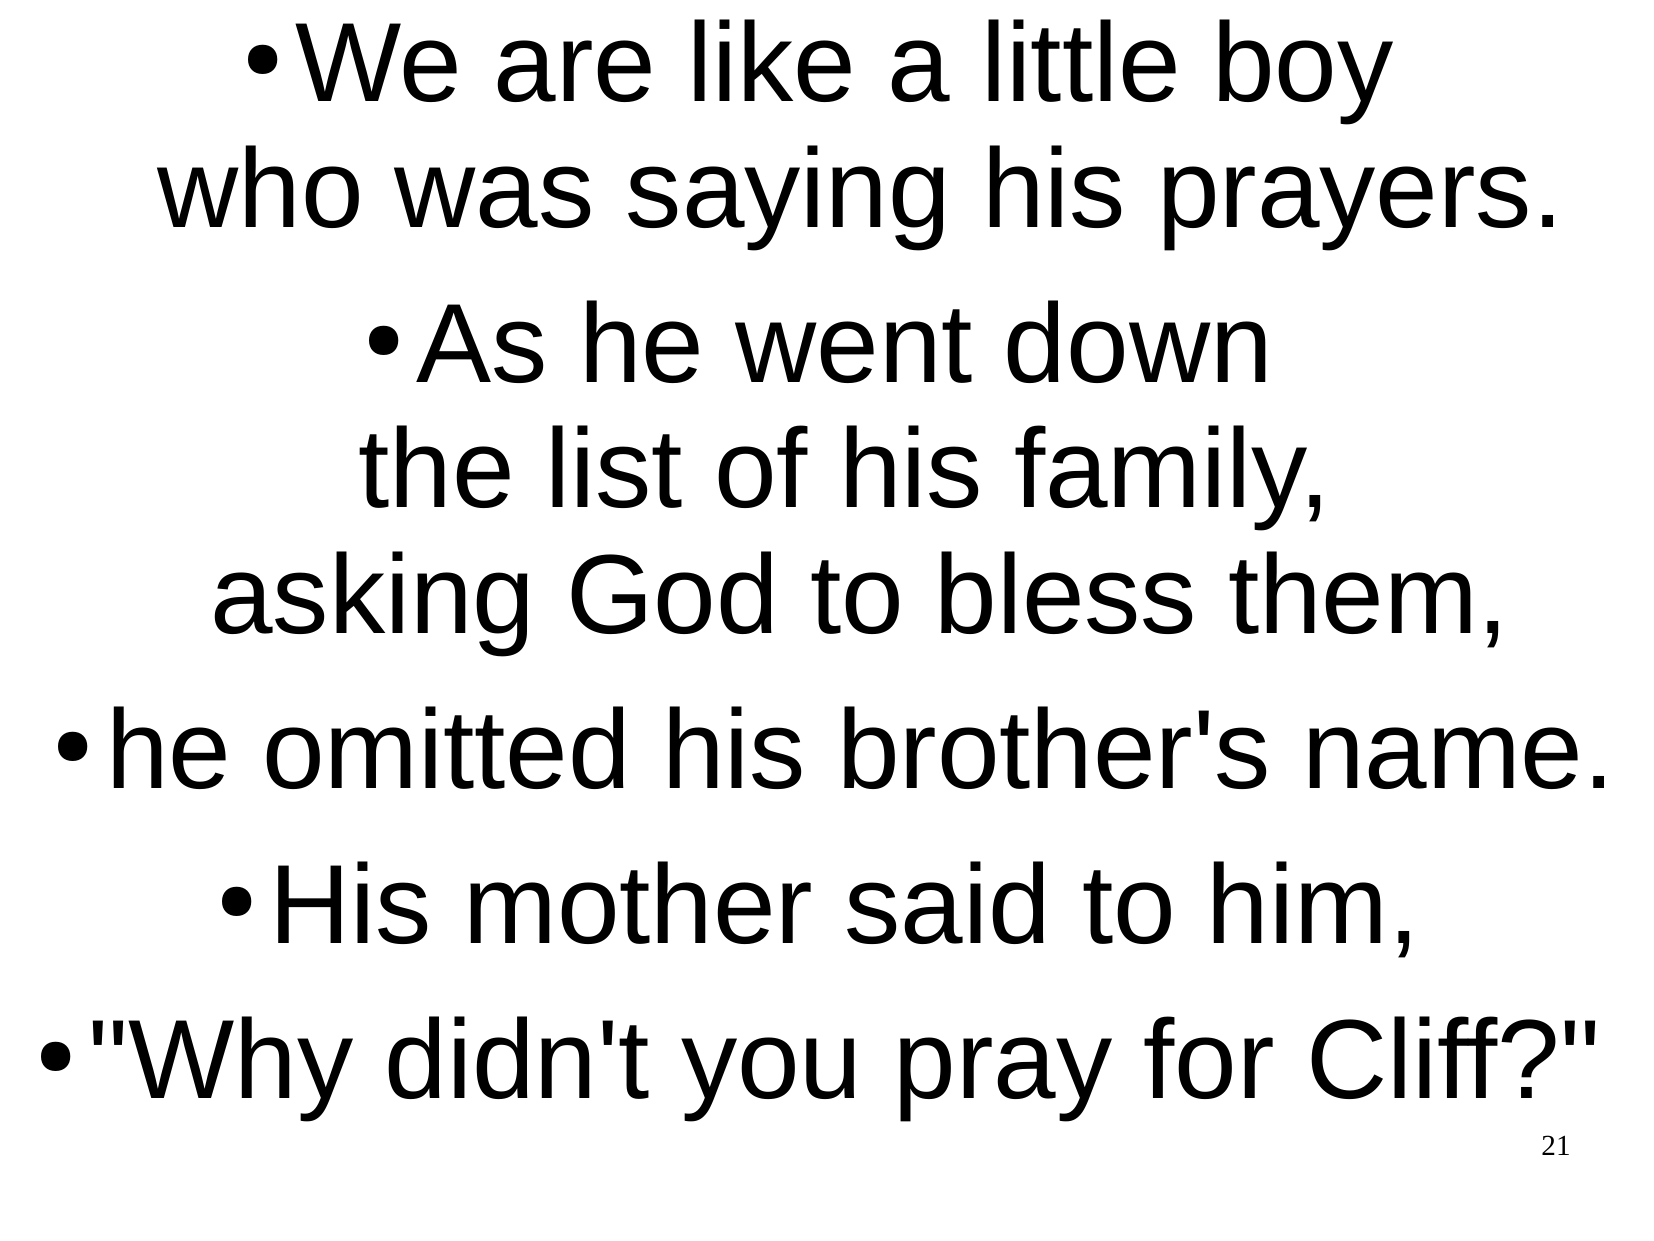

# We are like a little boy who was saying his prayers.
As he went down
the list of his family,
asking God to bless them,
he omitted his brother's name.
His mother said to him,
"Why didn't you pray for Cliff?"
21